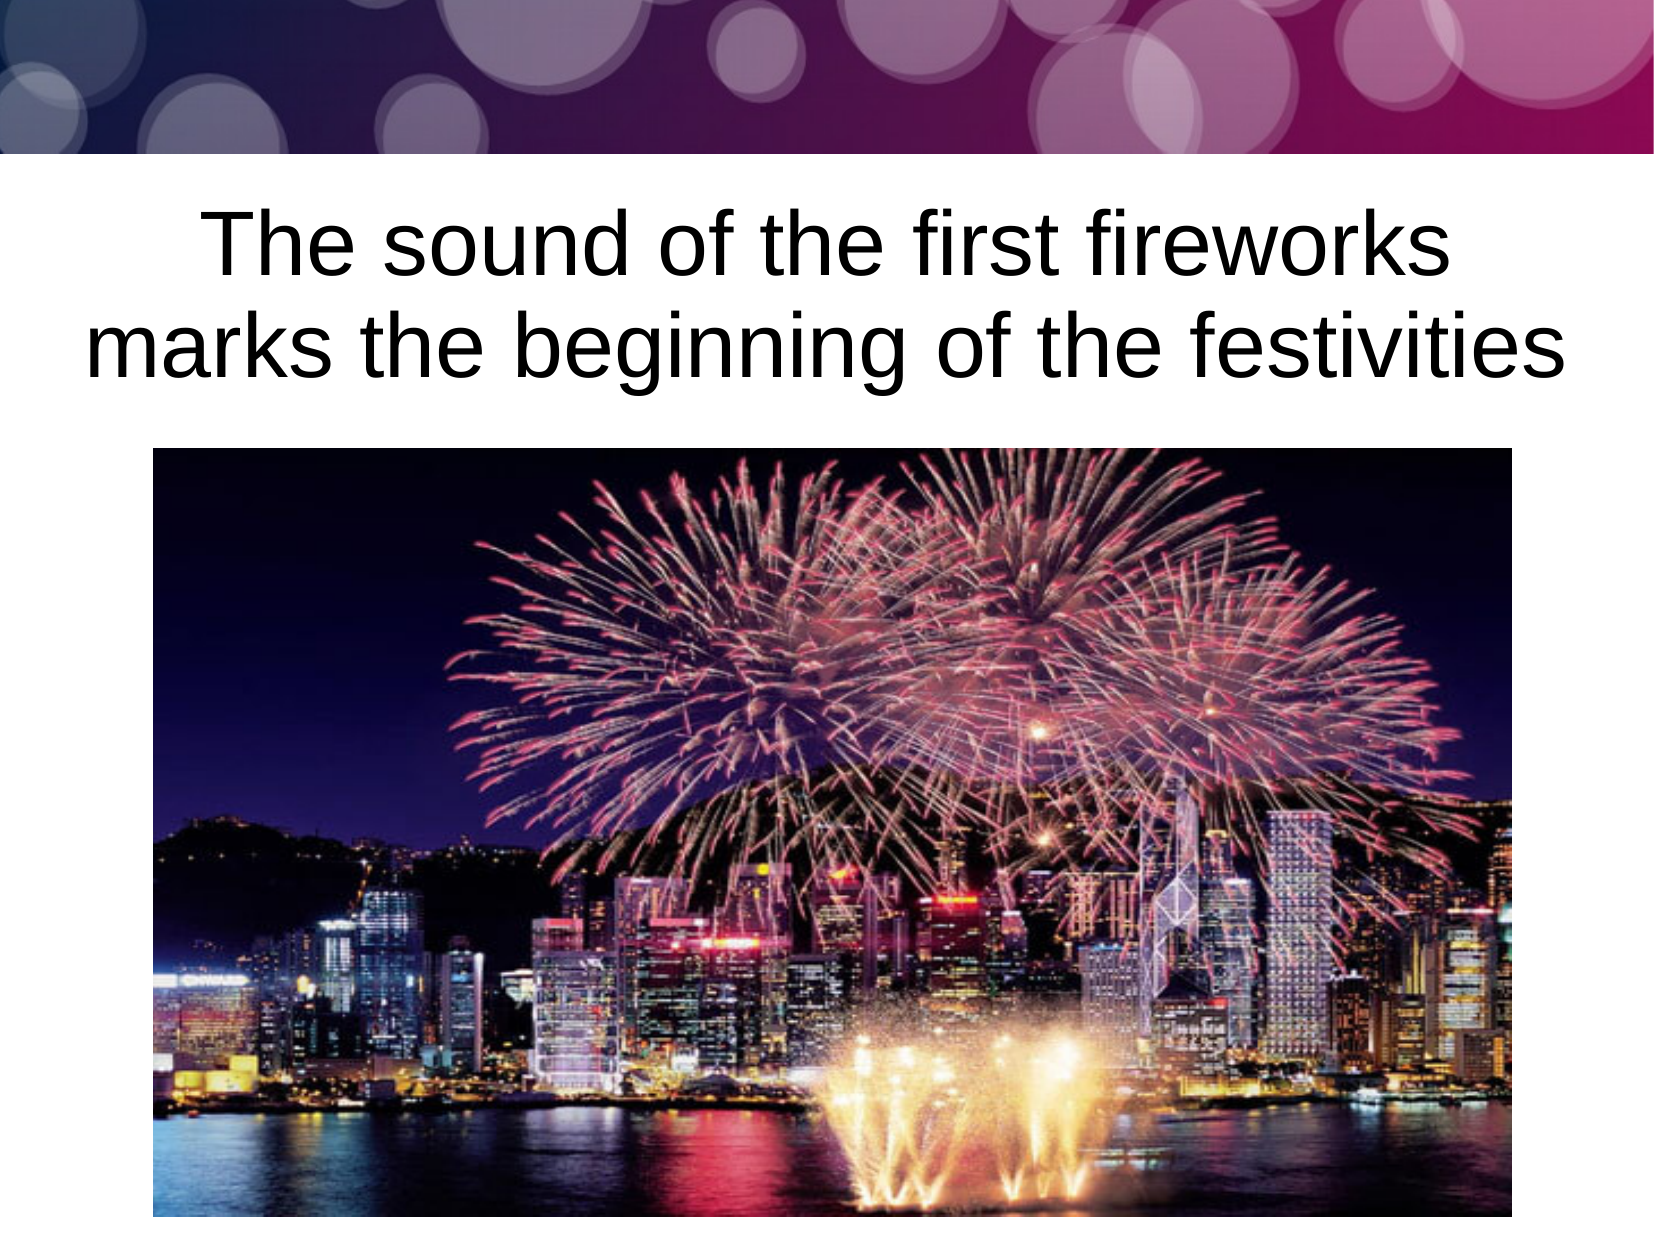

# The sound of the first fireworks marks the beginning of the festivities